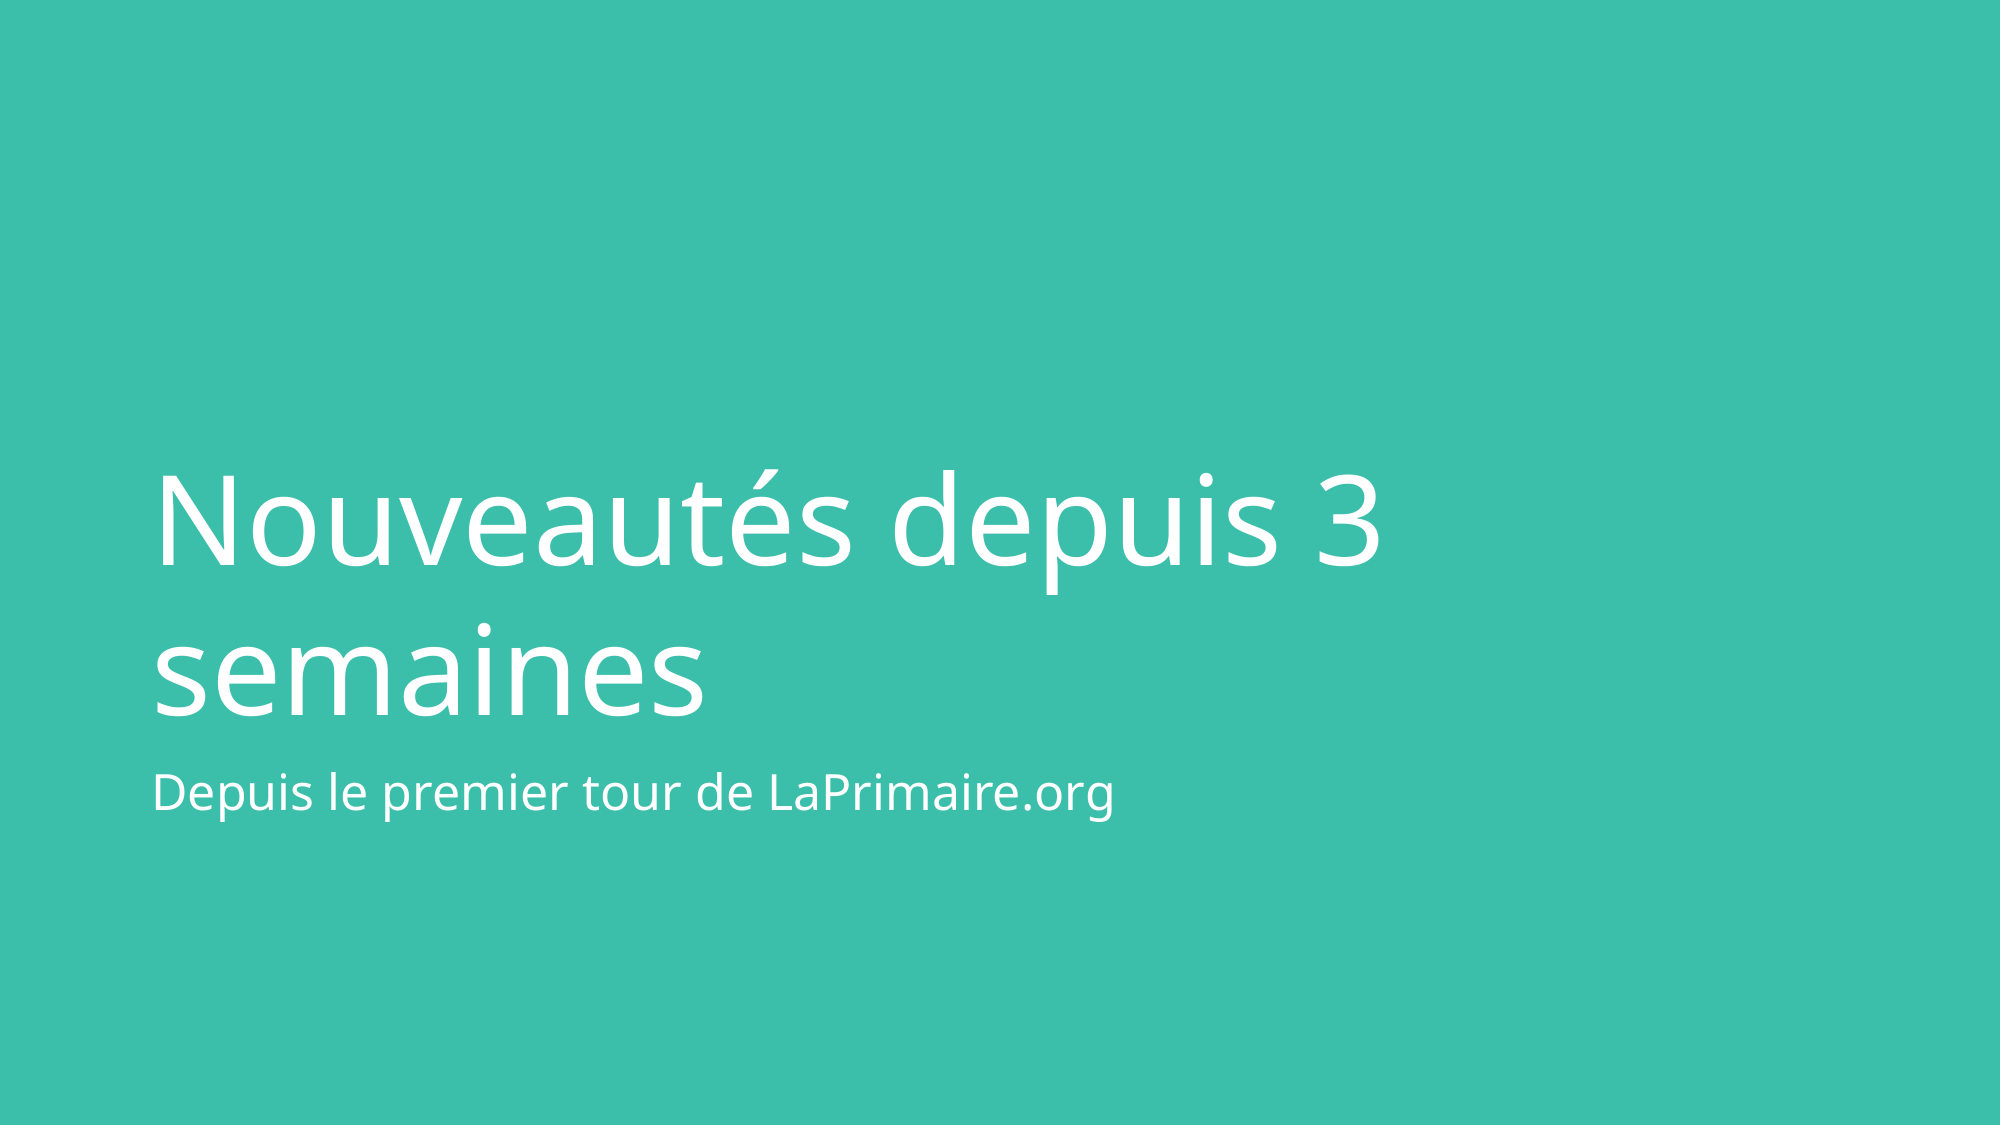

# Nouveautés depuis 3 semaines
Depuis le premier tour de LaPrimaire.org